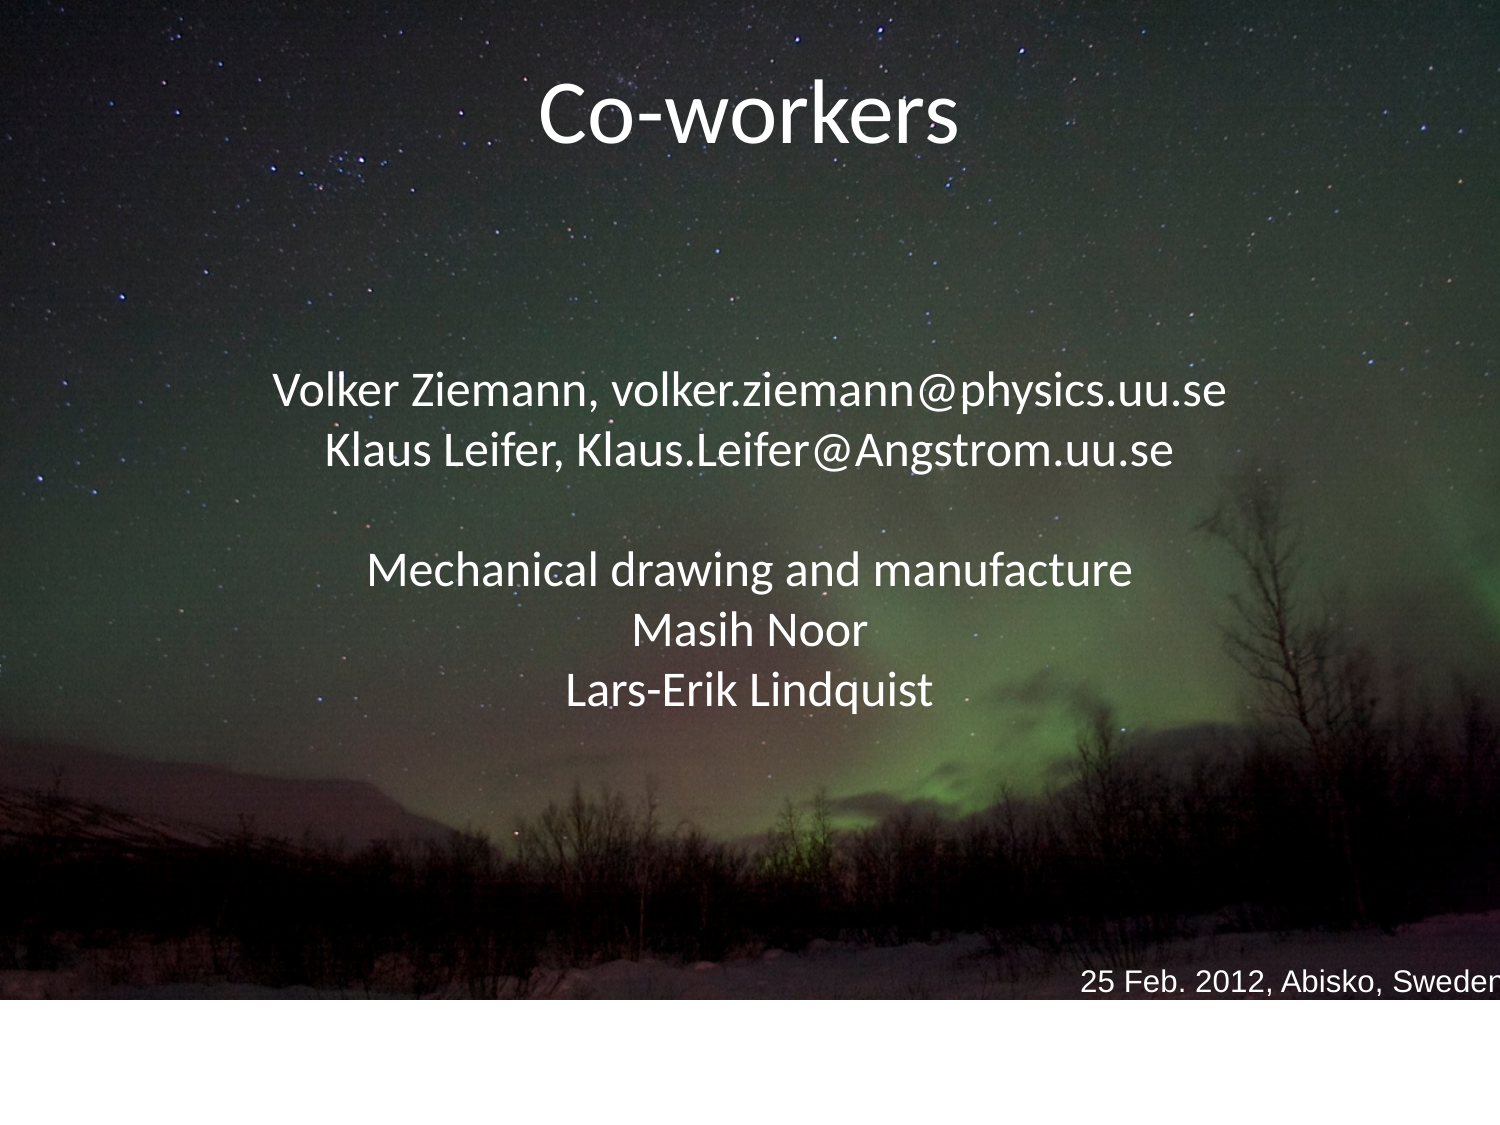

Co-workers
Volker Ziemann, volker.ziemann@physics.uu.se
Klaus Leifer, Klaus.Leifer@Angstrom.uu.se
Mechanical drawing and manufacture
Masih Noor
Lars-Erik Lindquist
 25 Feb. 2012, Abisko, Sweden